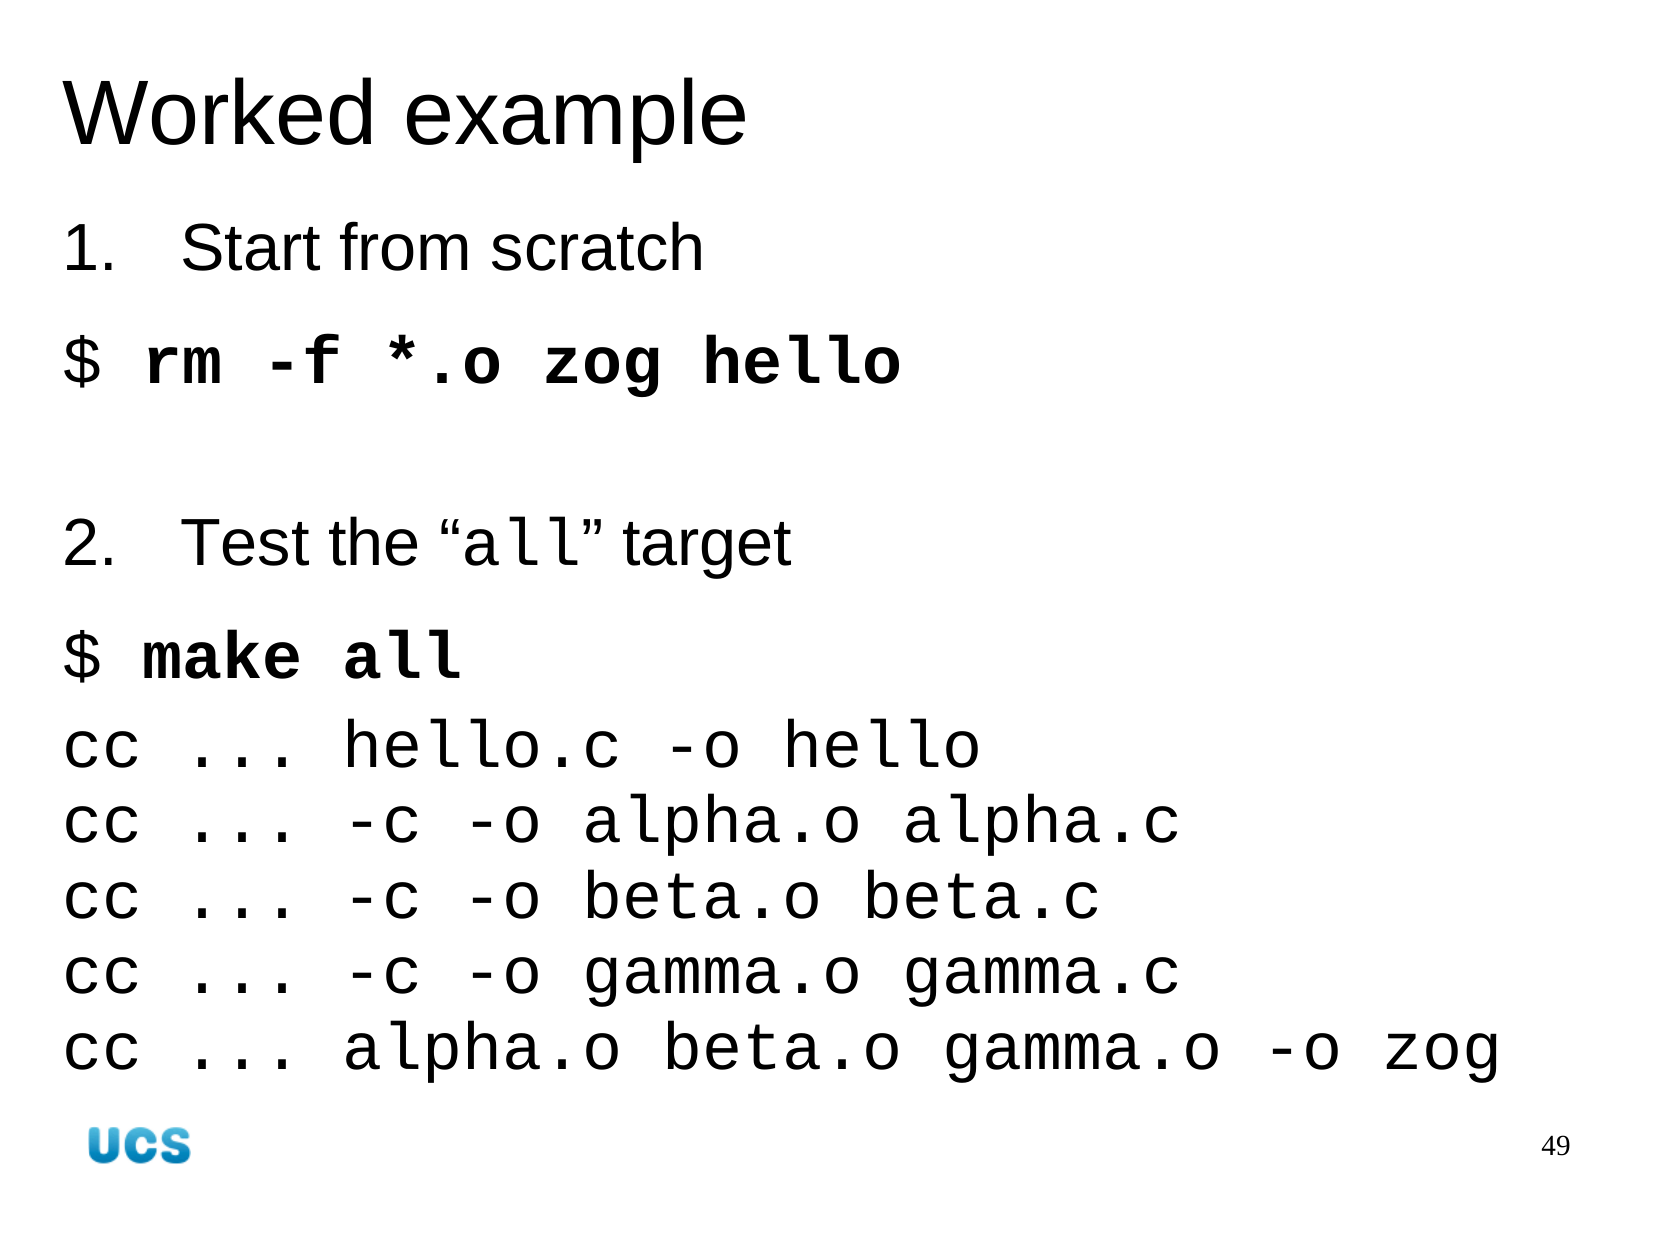

Worked example
1.
Start from scratch
$ rm -f *.o zog hello
2.
Test the “all” target
$ make all
cc ... hello.c -o hello
cc ... -c -o alpha.o alpha.c
cc ... -c -o beta.o beta.c
cc ... -c -o gamma.o gamma.c
cc ... alpha.o beta.o gamma.o -o zog
49